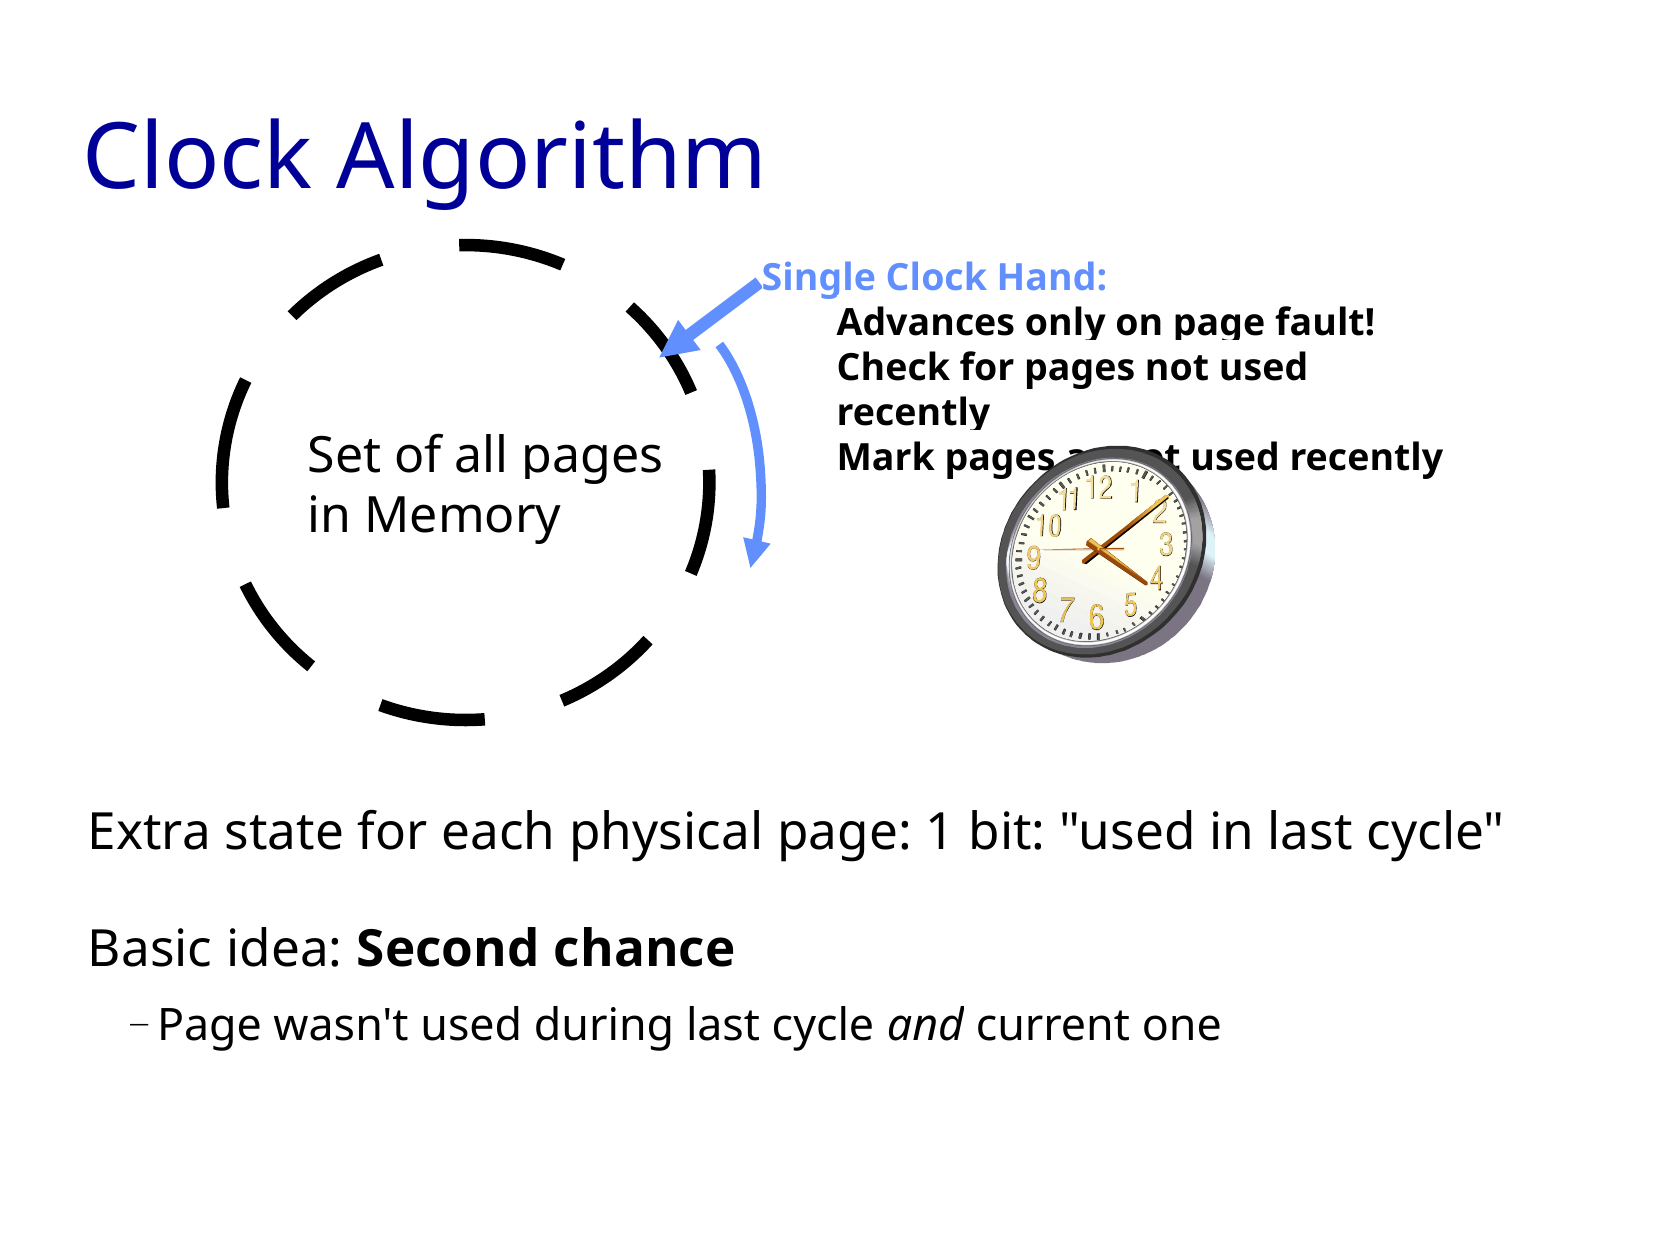

# Clock Algorithm
Set of all pages
in Memory
Single Clock Hand:
Advances only on page fault!
Check for pages not used recently
Mark pages as not used recently
Extra state for each physical page: 1 bit: "used in last cycle"
Basic idea: Second chance
Page wasn't used during last cycle and current one